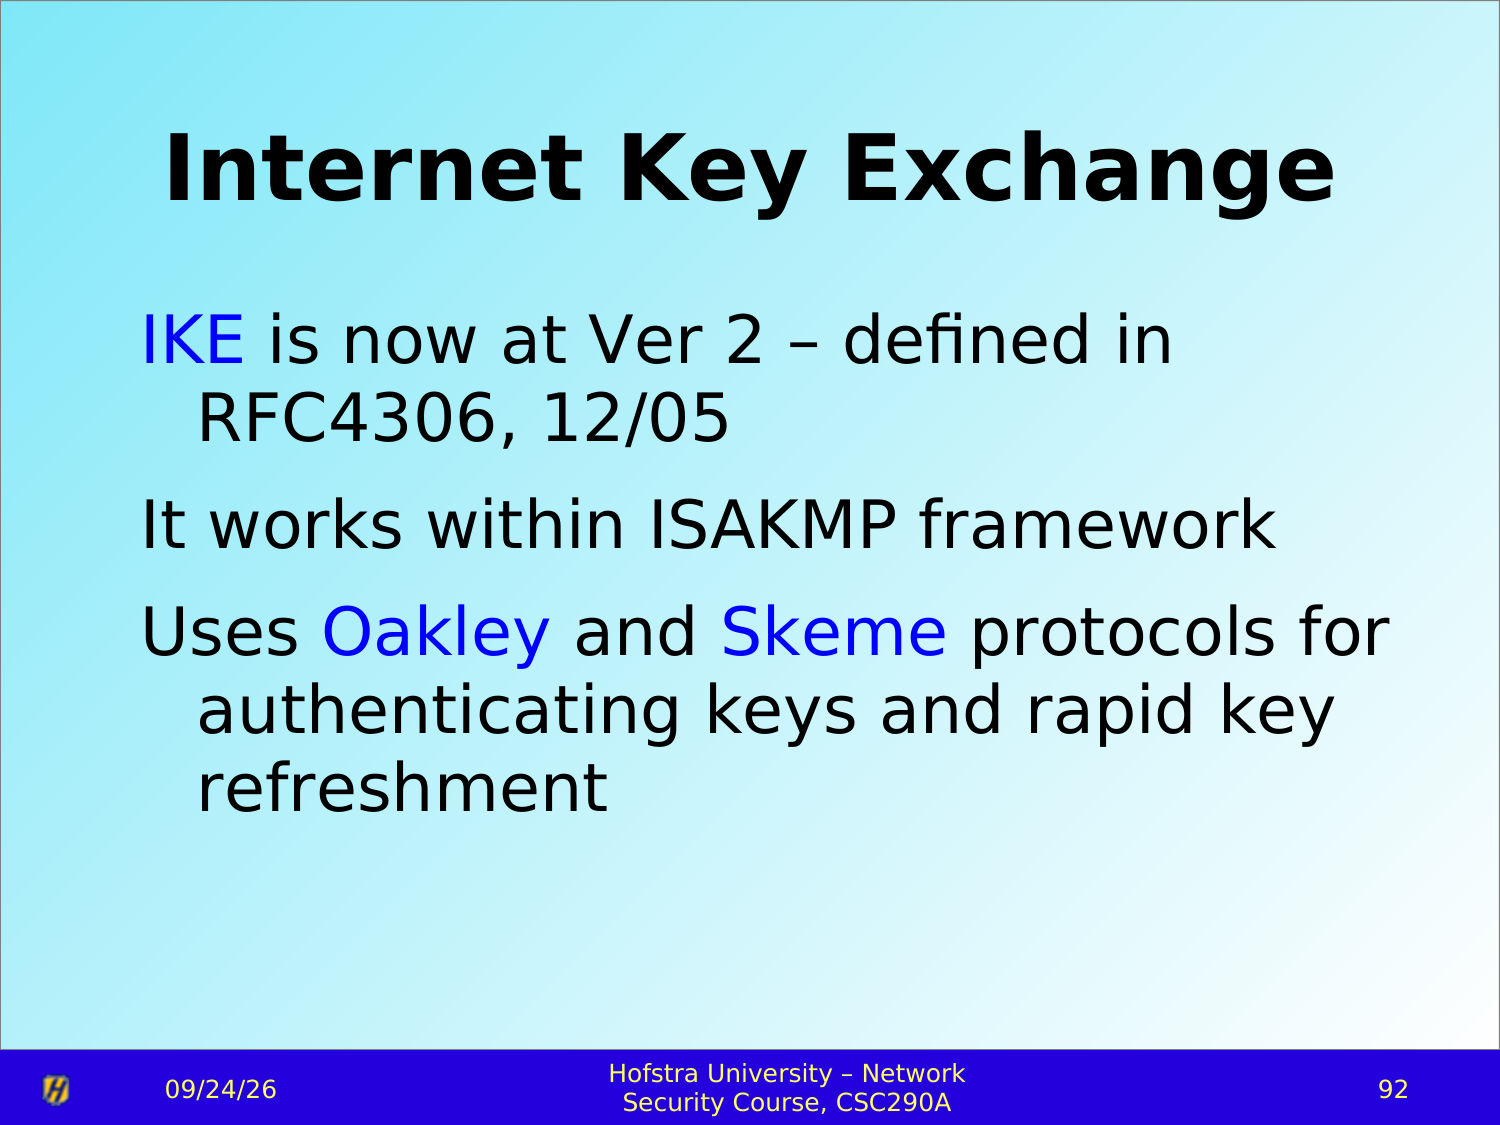

# Internet Key Exchange
IKE is now at Ver 2 – defined in RFC4306, 12/05
It works within ISAKMP framework
Uses Oakley and Skeme protocols for authenticating keys and rapid key refreshment
92